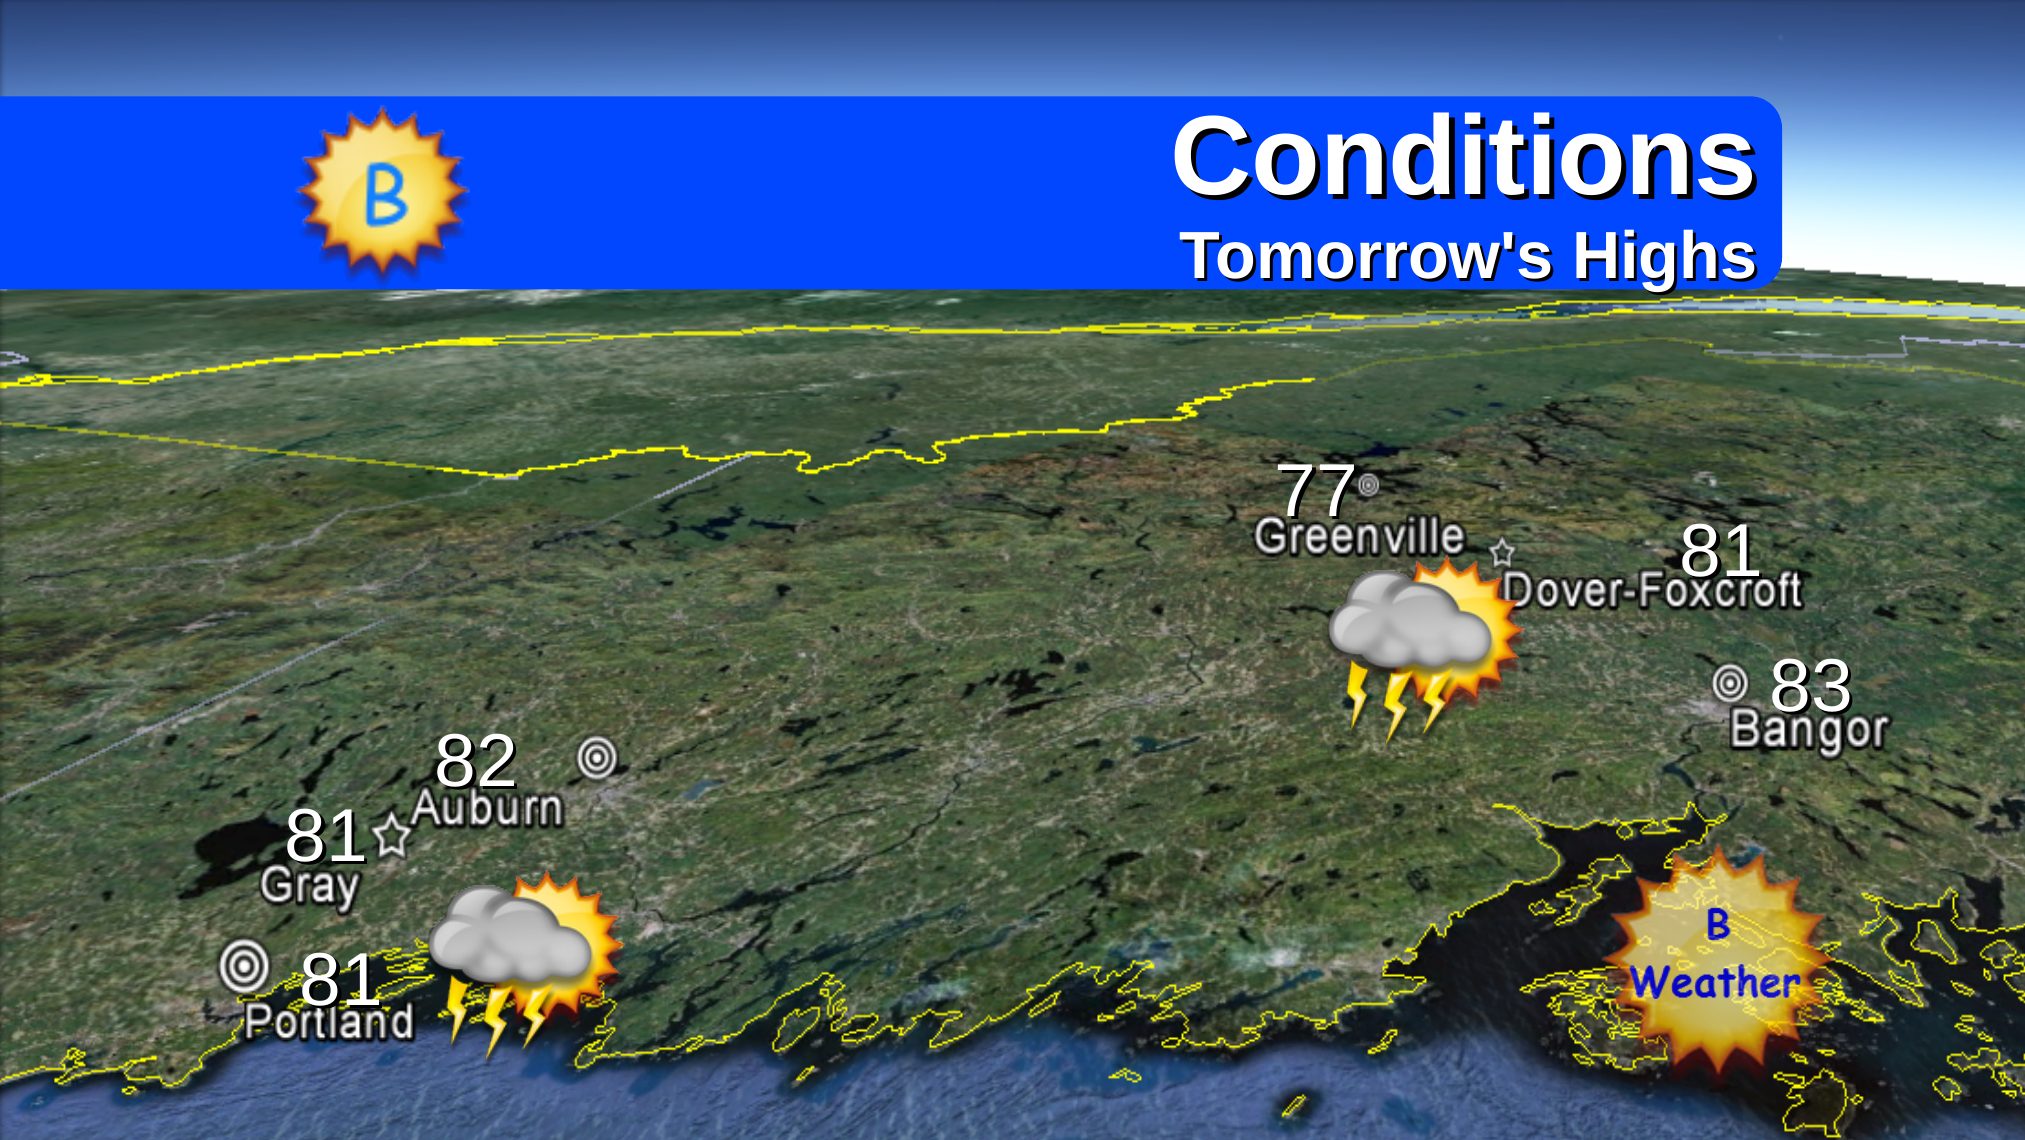

Conditions
Tomorrow's Highs
77
81
83
82
81
81